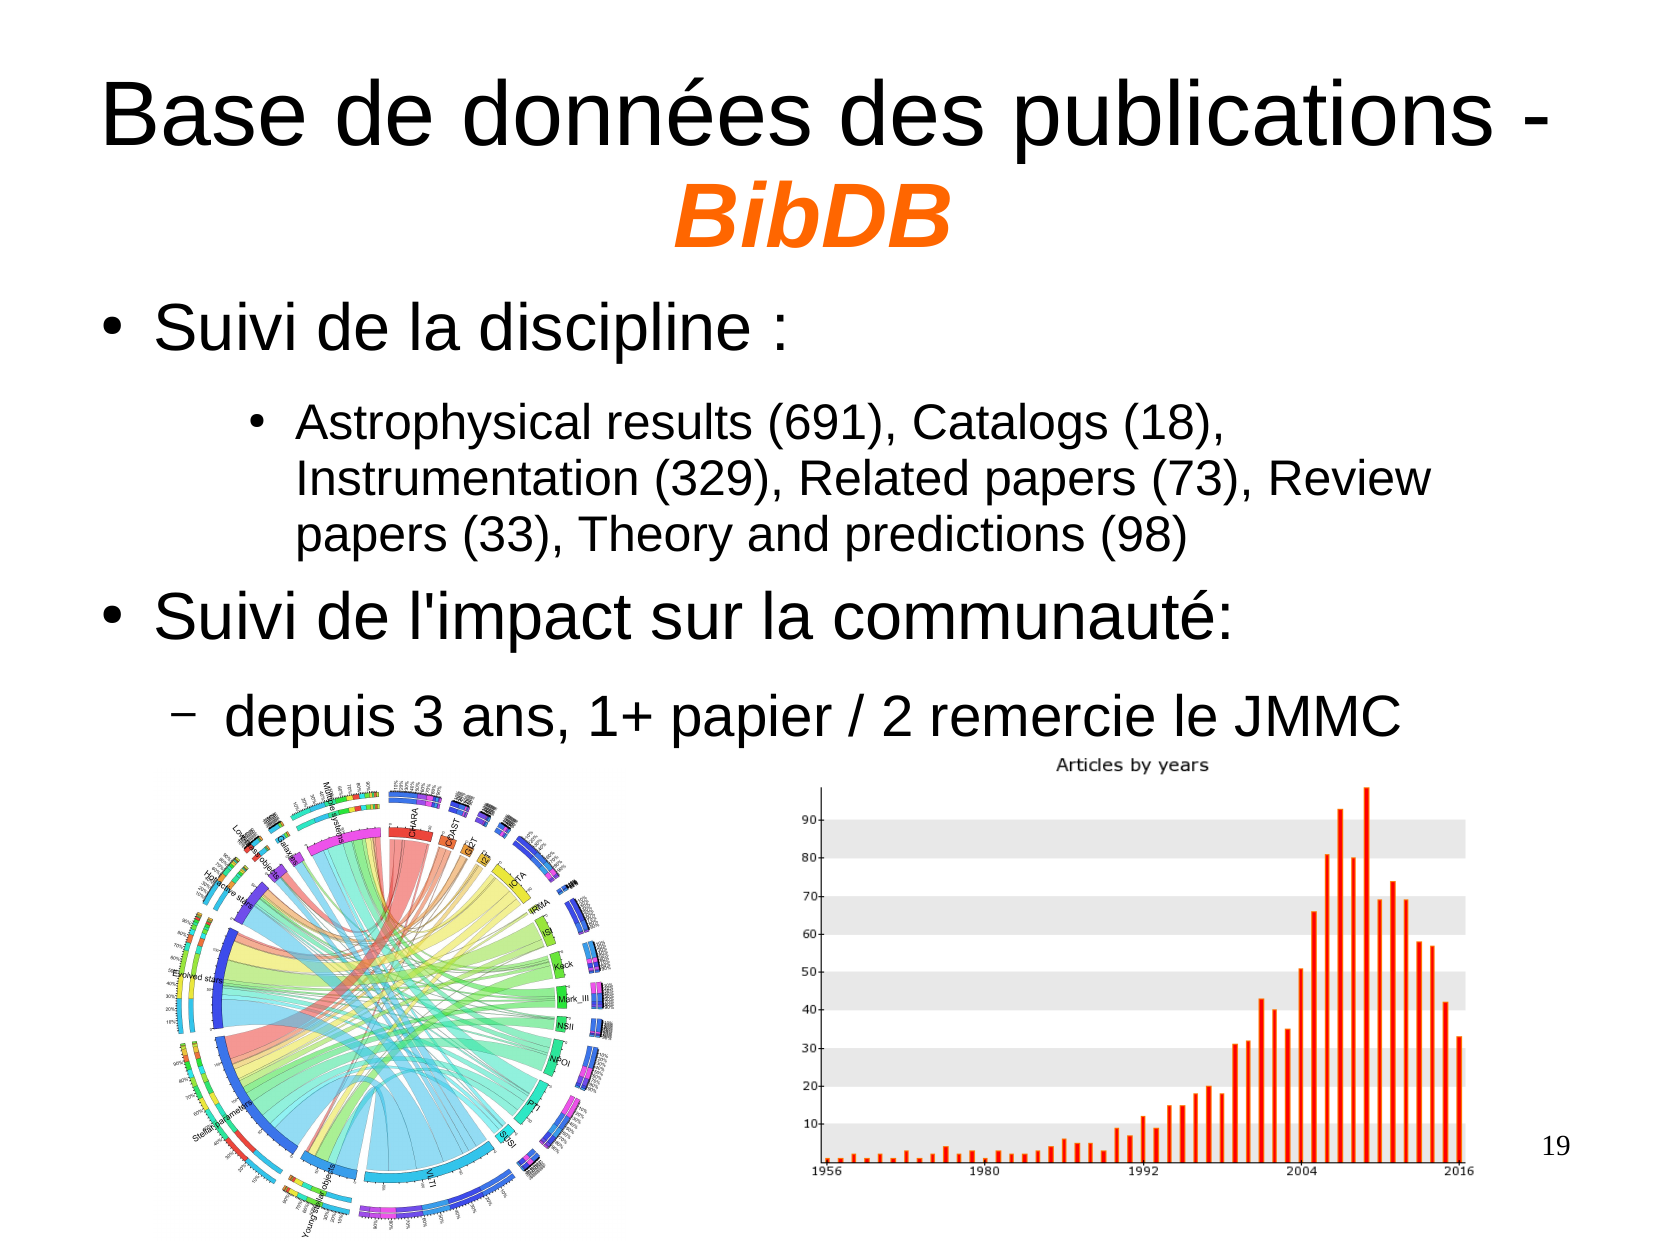

# Base de données des publications - BibDB
Suivi de la discipline :
Astrophysical results (691), Catalogs (18), Instrumentation (329), Related papers (73), Review papers (33), Theory and predictions (98)
Suivi de l'impact sur la communauté:
depuis 3 ans, 1+ papier / 2 remercie le JMMC
19